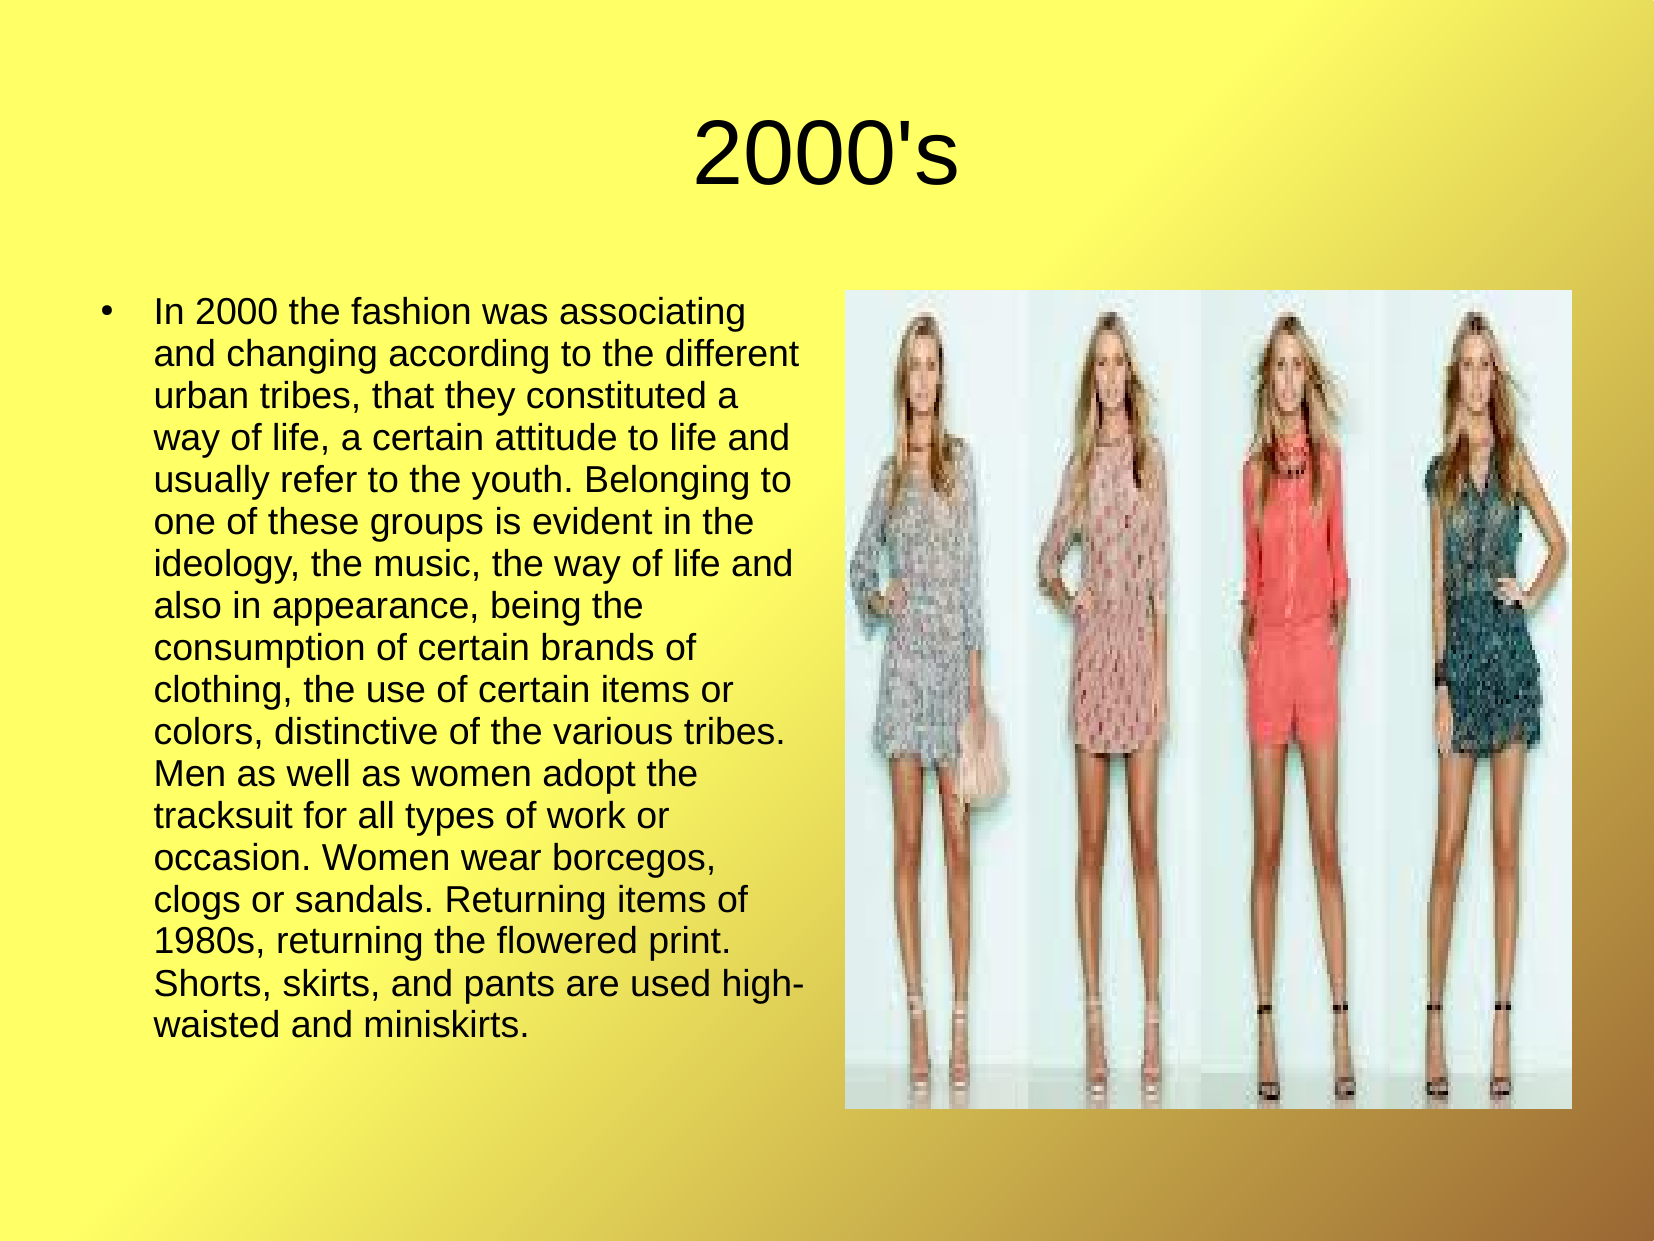

# 2000's
In 2000 the fashion was associating and changing according to the different urban tribes, that they constituted a way of life, a certain attitude to life and usually refer to the youth. Belonging to one of these groups is evident in the ideology, the music, the way of life and also in appearance, being the consumption of certain brands of clothing, the use of certain items or colors, distinctive of the various tribes. Men as well as women adopt the tracksuit for all types of work or occasion. Women wear borcegos, clogs or sandals. Returning items of 1980s, returning the flowered print. Shorts, skirts, and pants are used high-waisted and miniskirts.